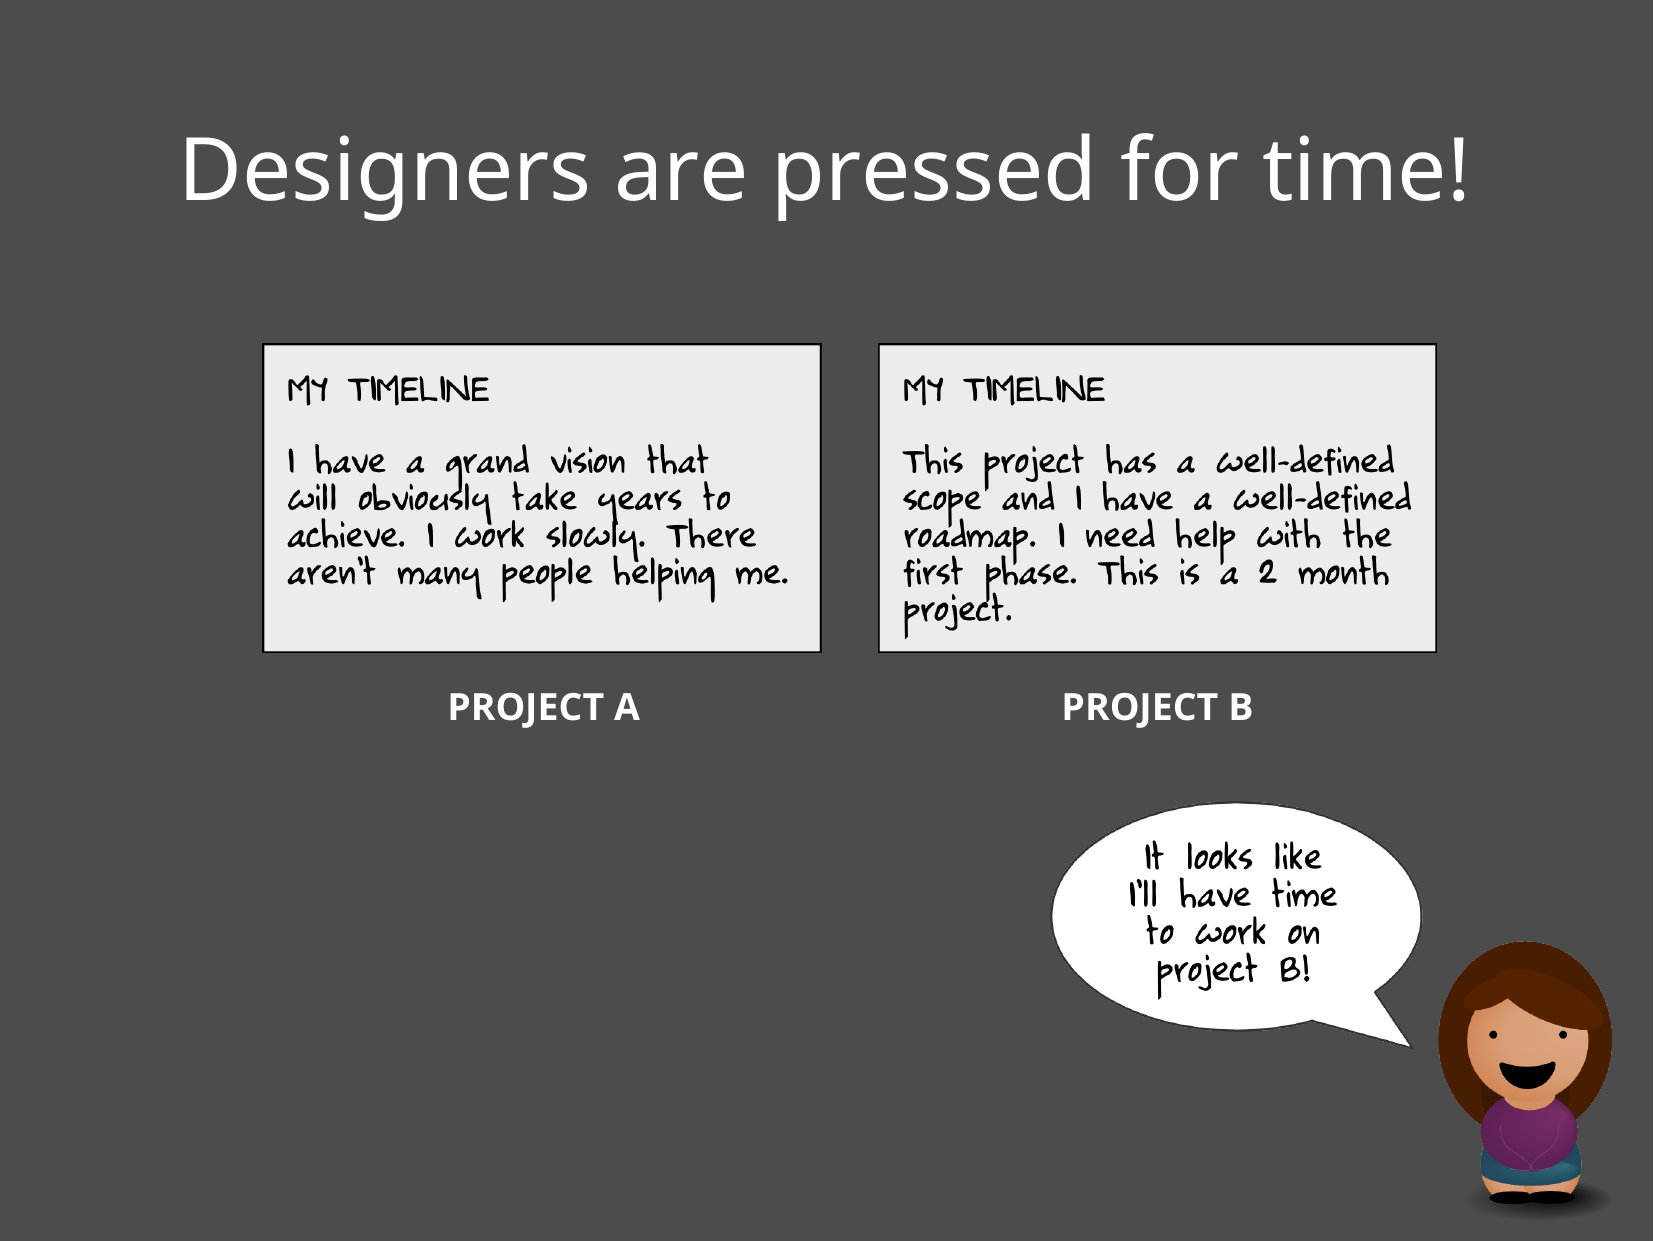

# Designers are pressed for time!
PROJECT A
PROJECT B